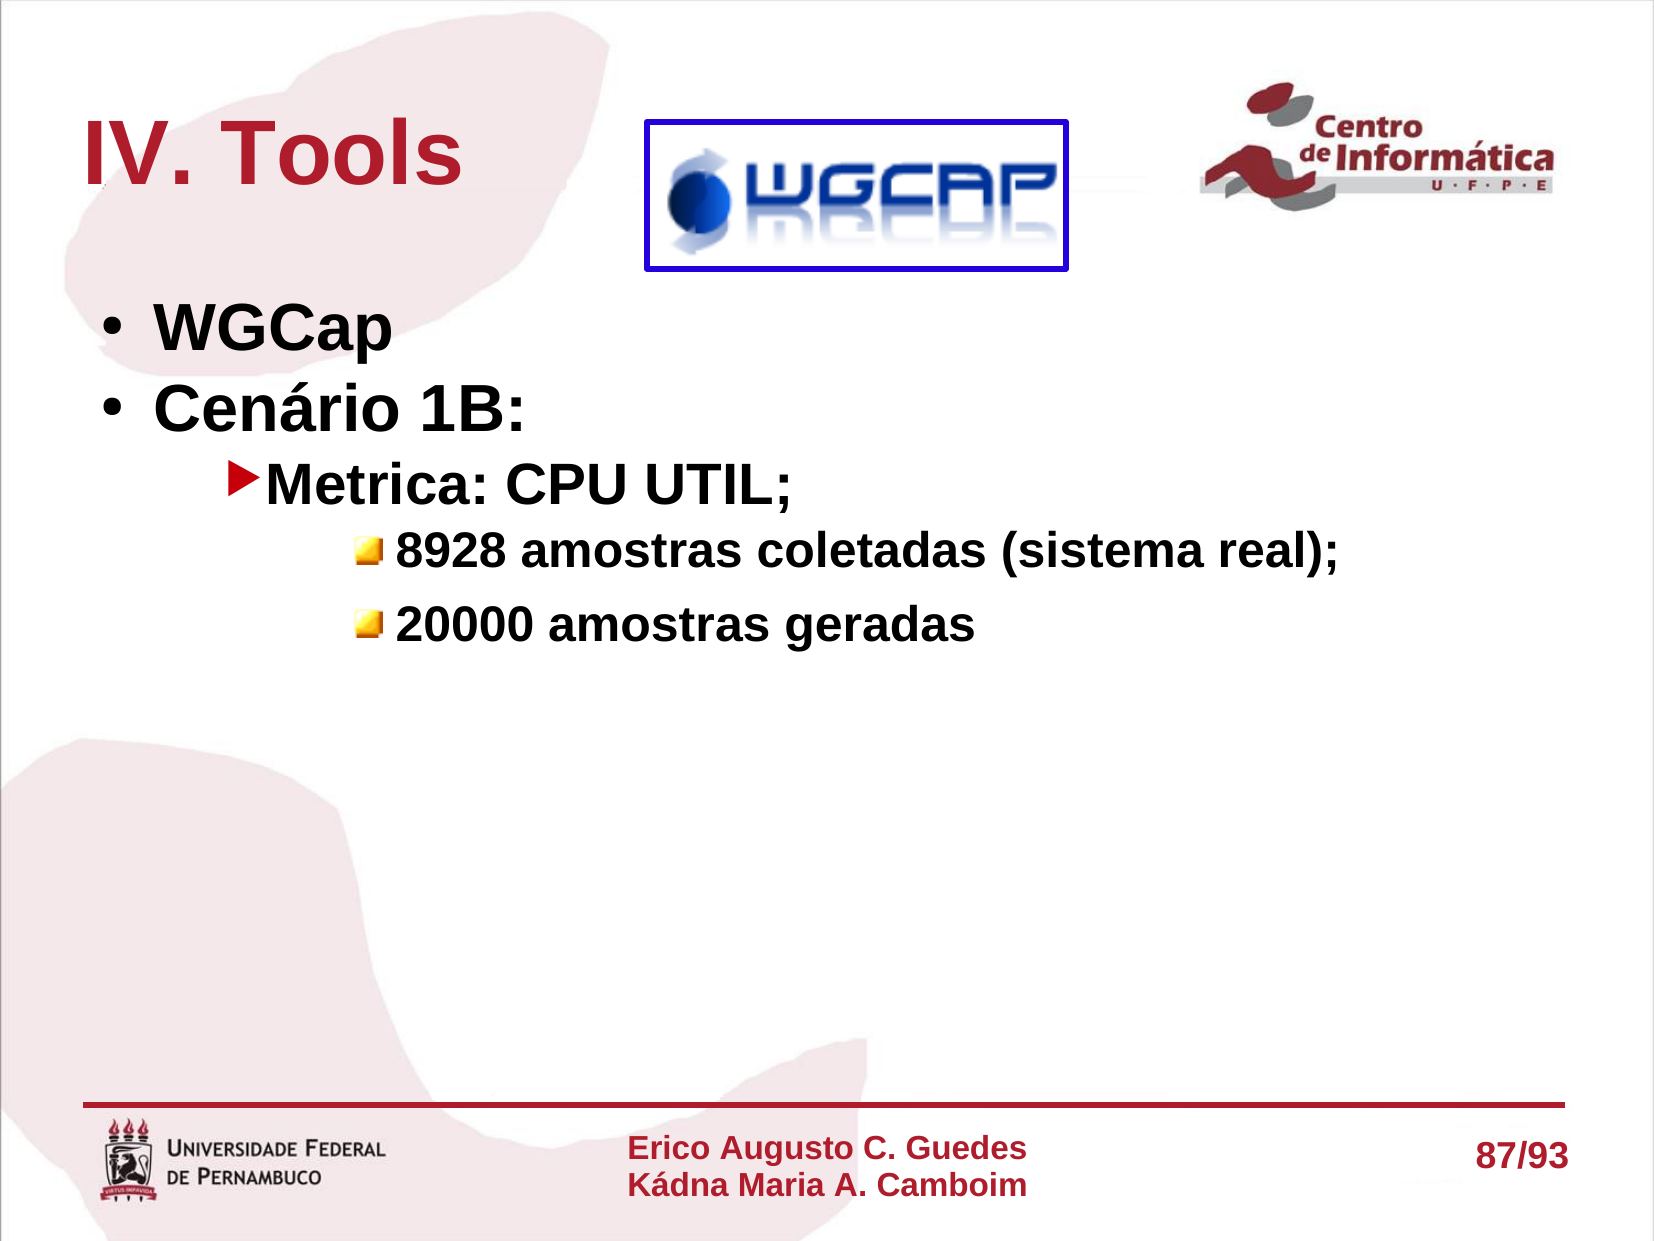

# IV. Tools
WGCap
Cenário 1B:
Metrica: CPU UTIL;
8928 amostras coletadas (sistema real);
20000 amostras geradas